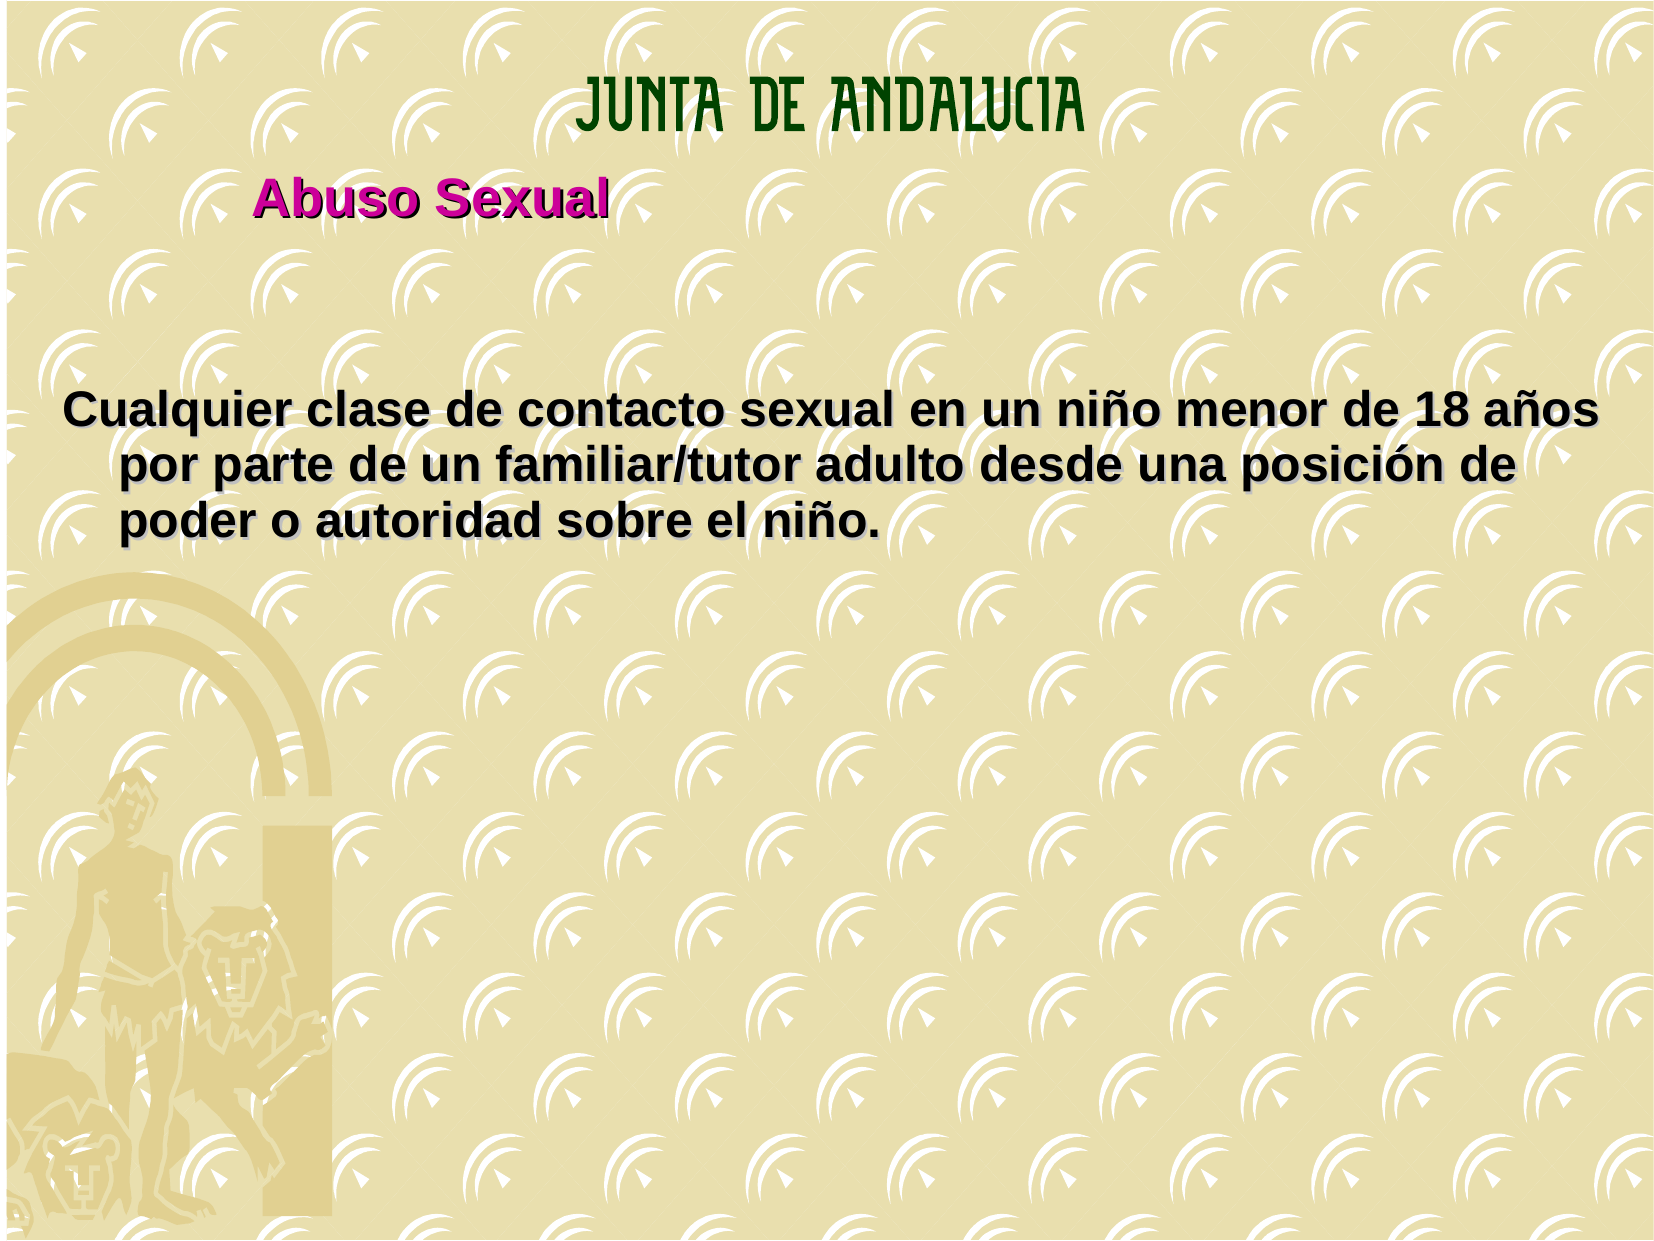

Abuso Sexual
#
Cualquier clase de contacto sexual en un niño menor de 18 años por parte de un familiar/tutor adulto desde una posición de poder o autoridad sobre el niño.